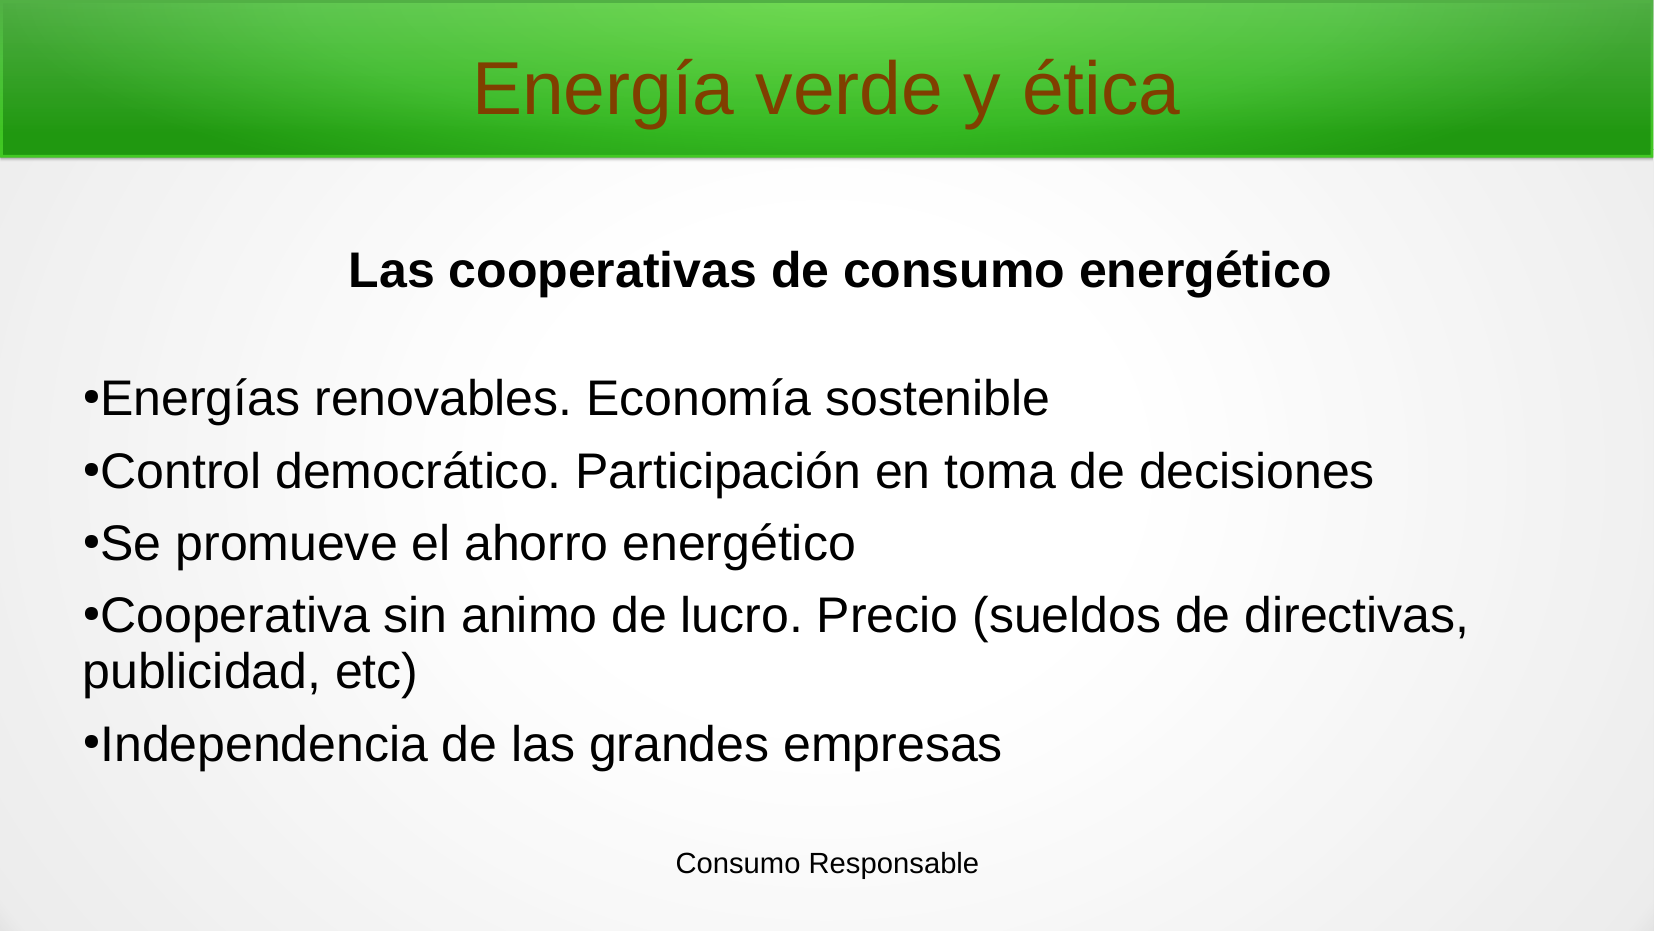

# Energía verde y ética
Las cooperativas de consumo energético
Energías renovables. Economía sostenible
Control democrático. Participación en toma de decisiones
Se promueve el ahorro energético
Cooperativa sin animo de lucro. Precio (sueldos de directivas, publicidad, etc)
Independencia de las grandes empresas
Consumo Responsable